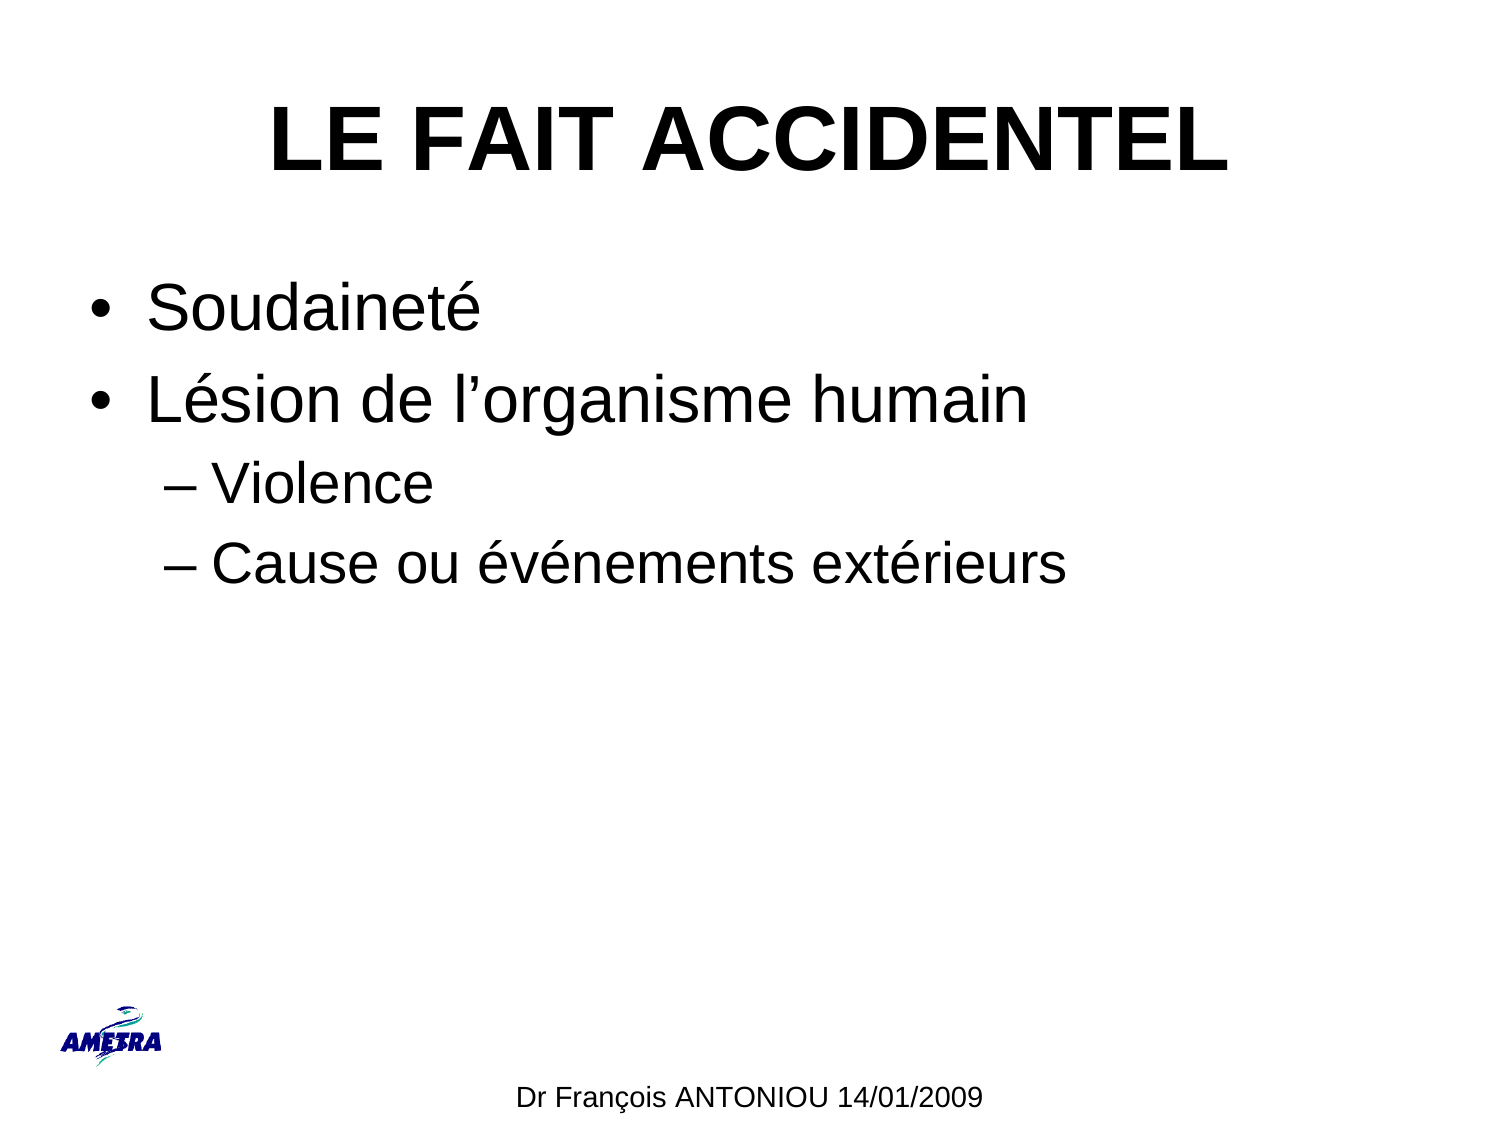

# LE FAIT ACCIDENTEL
Soudaineté
Lésion de l’organisme humain
Violence
Cause ou événements extérieurs
Dr François ANTONIOU 14/01/2009